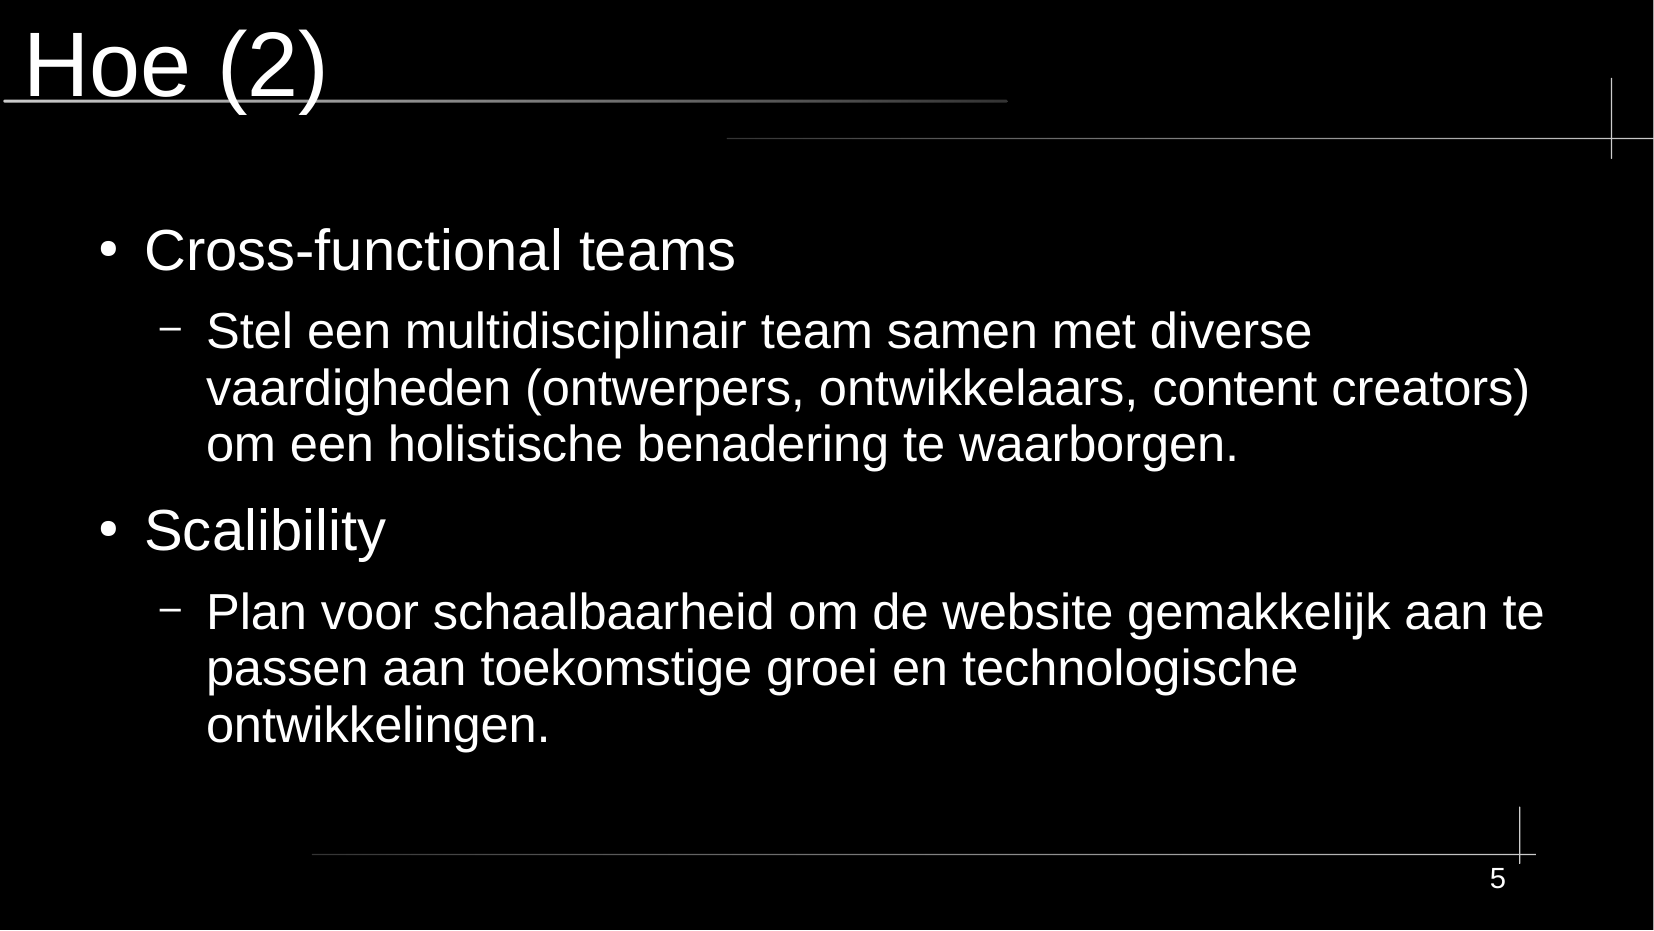

# Hoe (2)
Cross-functional teams
Stel een multidisciplinair team samen met diverse vaardigheden (ontwerpers, ontwikkelaars, content creators) om een holistische benadering te waarborgen.
Scalibility
Plan voor schaalbaarheid om de website gemakkelijk aan te passen aan toekomstige groei en technologische ontwikkelingen.
5